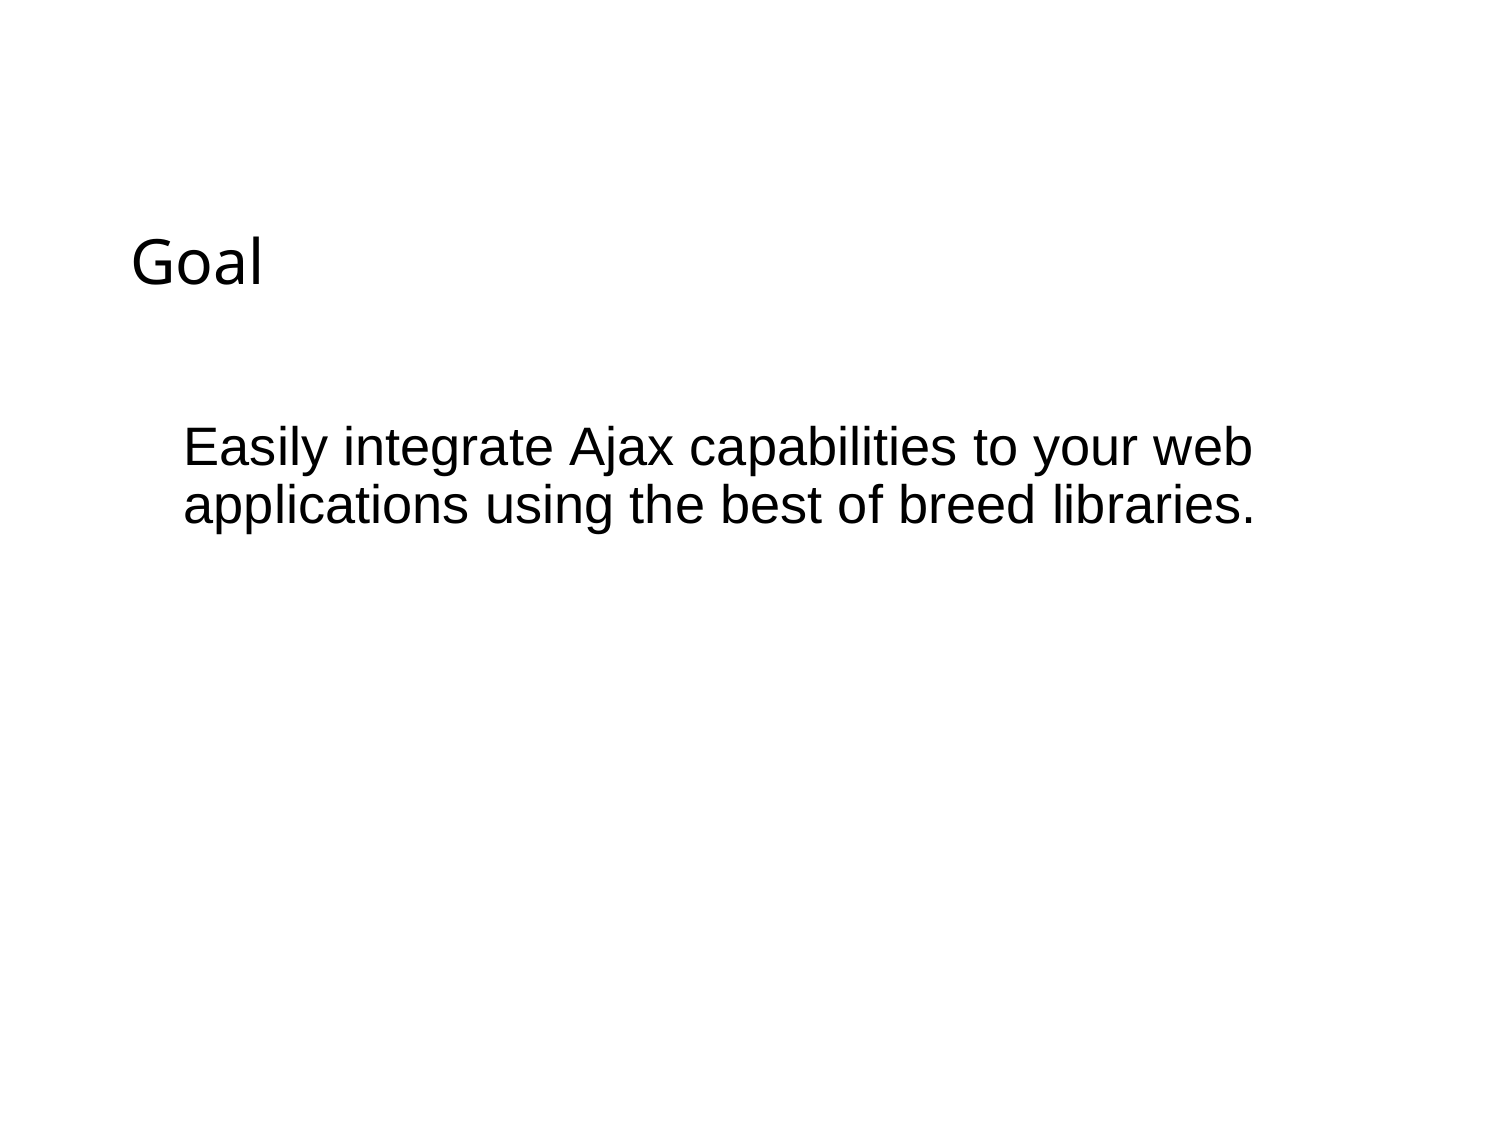

# Goal
Easily integrate Ajax capabilities to your web applications using the best of breed libraries.